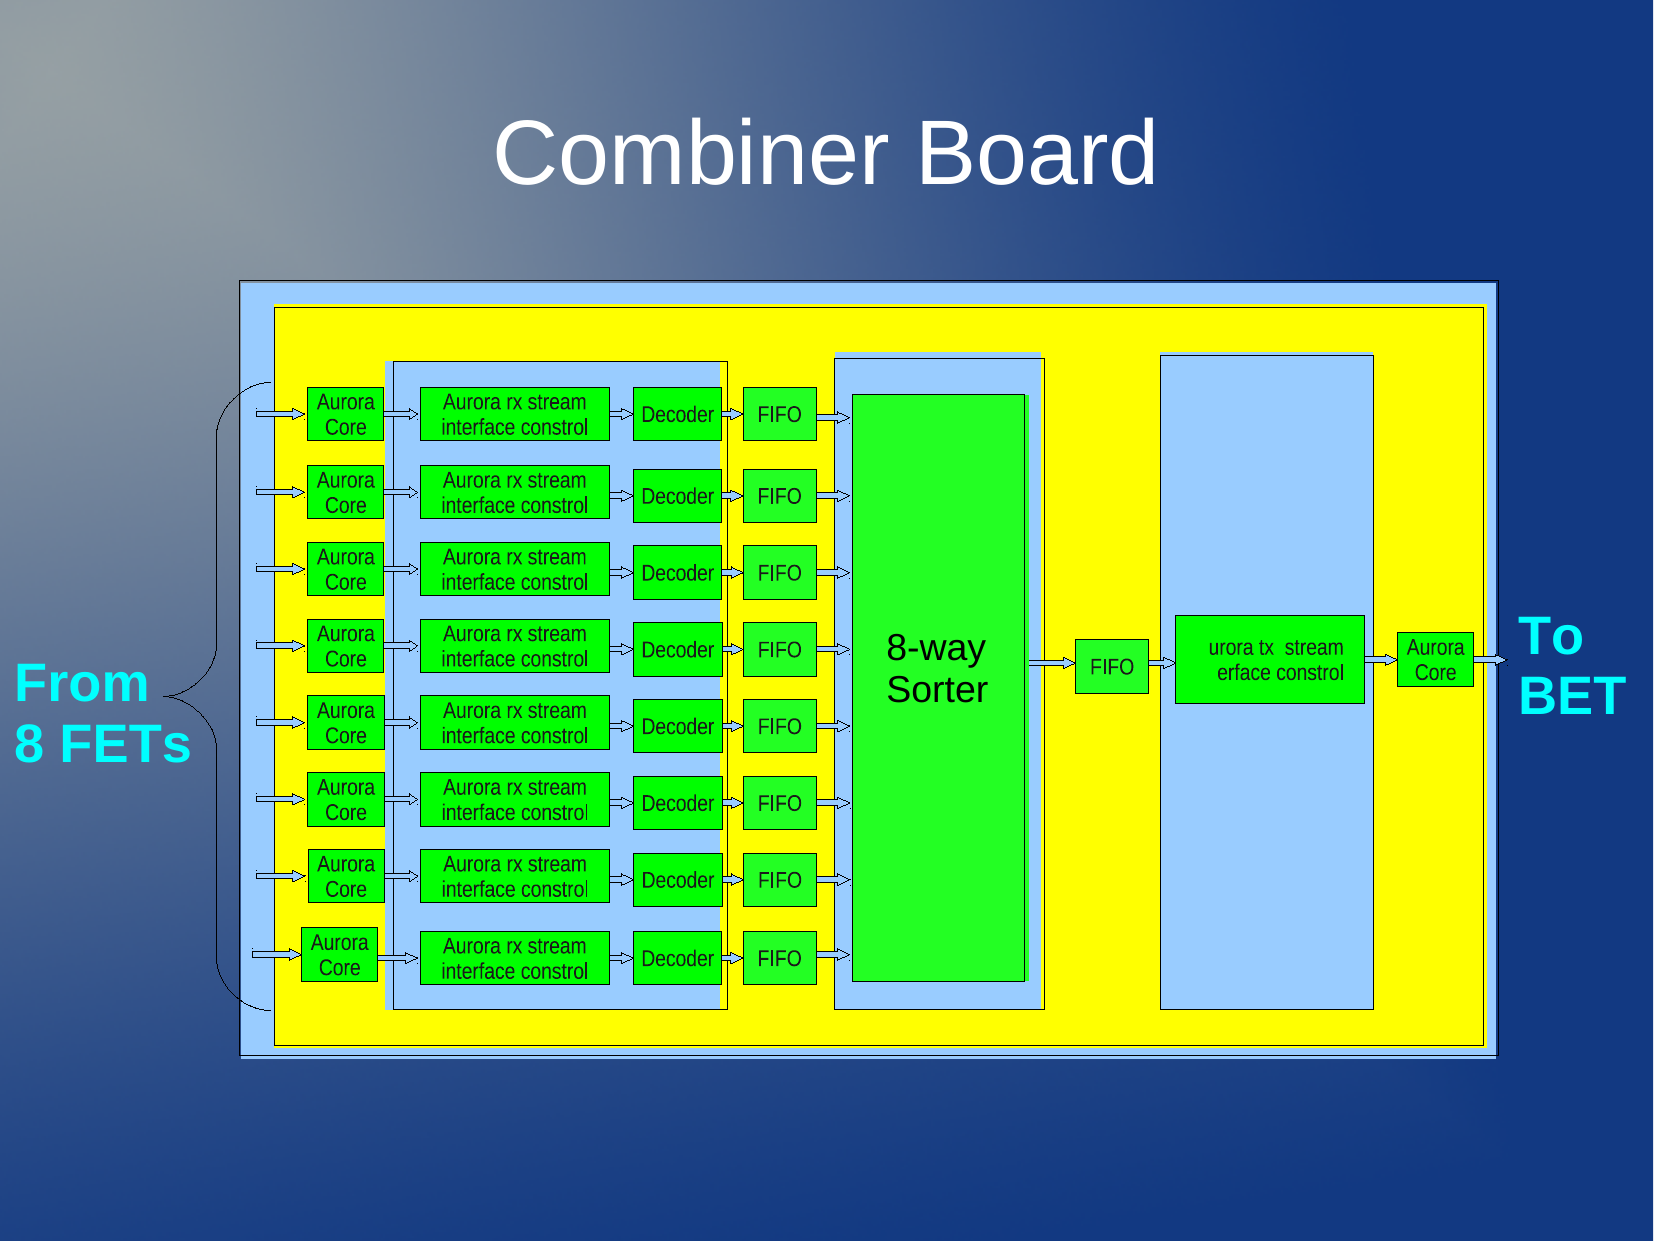

# Combiner Board
To
BET
8-way
Sorter
From
8 FETs